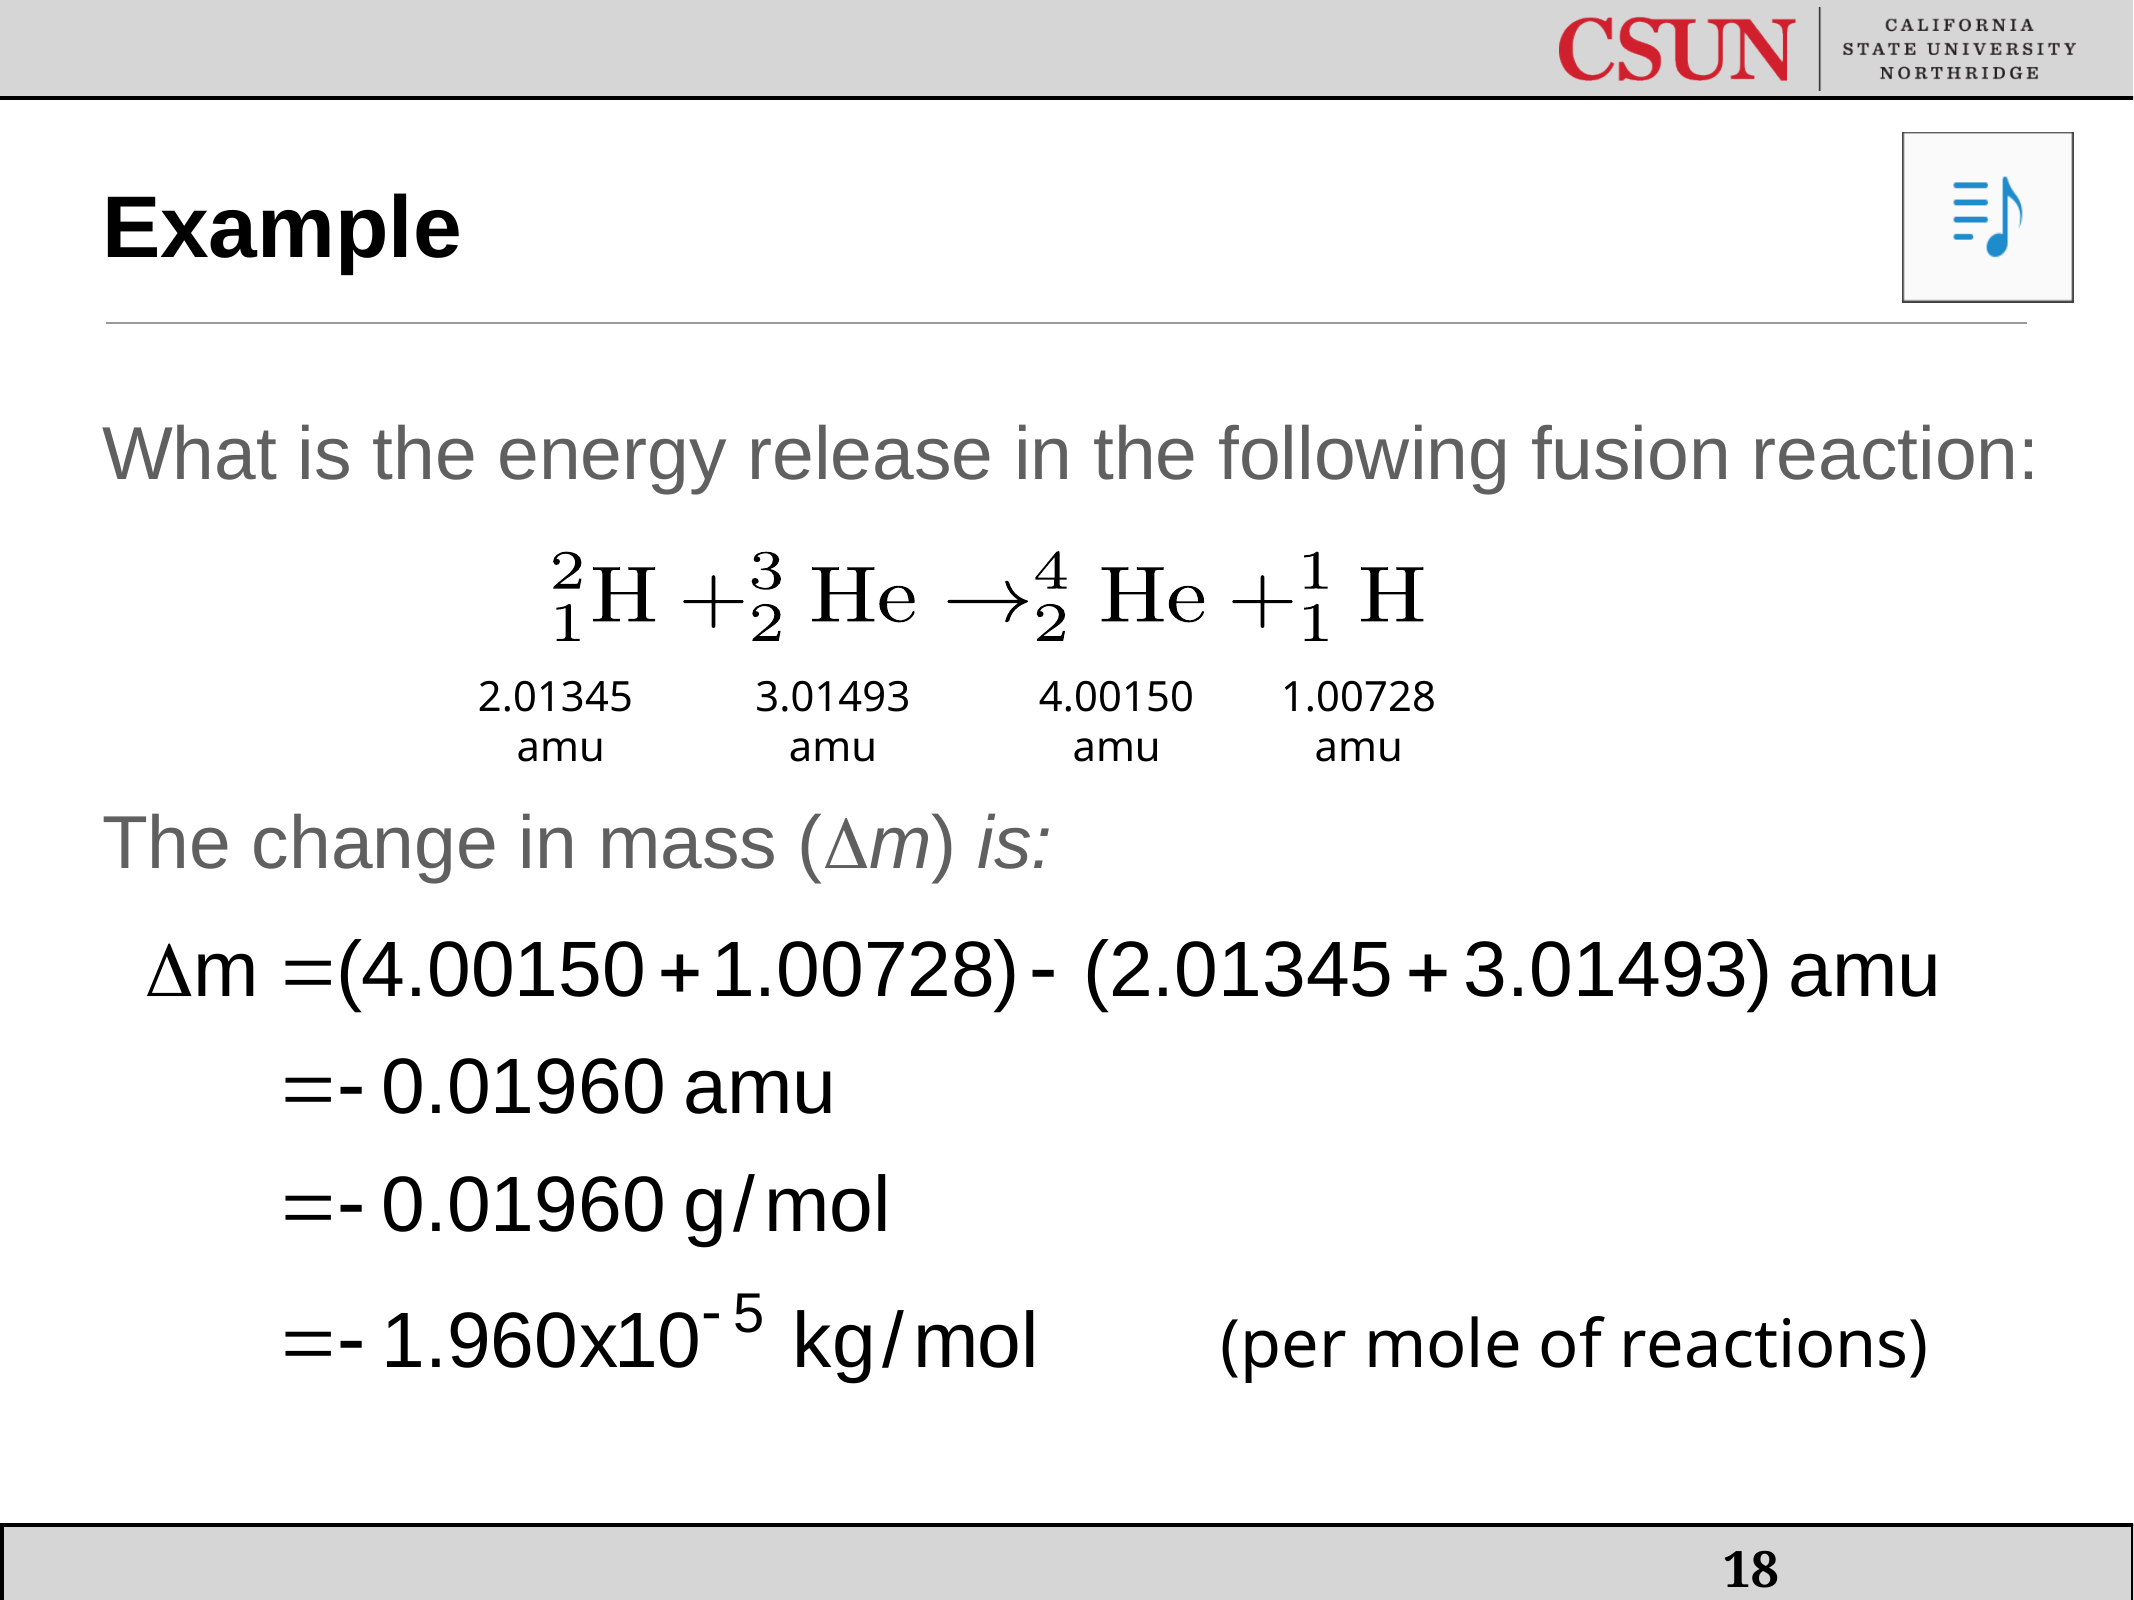

# Example
What is the energy release in the following fusion reaction:
The change in mass (m) is:
2.01345
amu
3.01493
amu
4.00150
amu
1.00728
amu
(per mole of reactions)
18